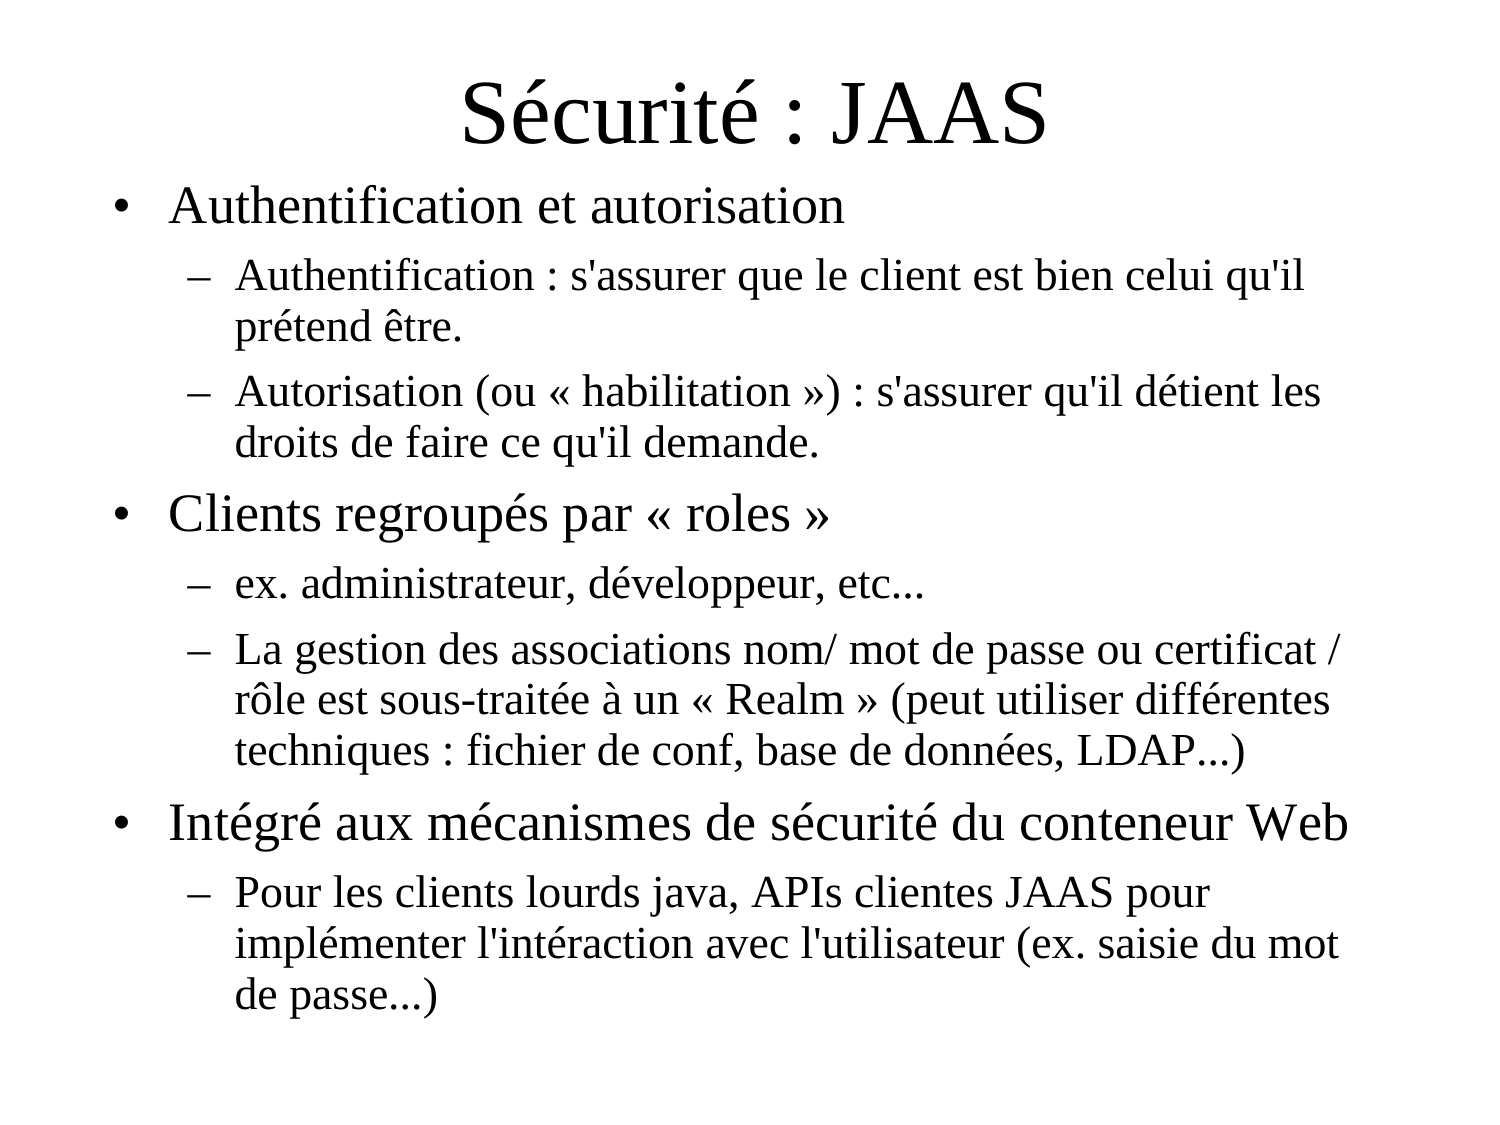

# Sécurité : JAAS
Authentification et autorisation
Authentification : s'assurer que le client est bien celui qu'il prétend être.
Autorisation (ou « habilitation ») : s'assurer qu'il détient les droits de faire ce qu'il demande.
Clients regroupés par « roles »
ex. administrateur, développeur, etc...
La gestion des associations nom/ mot de passe ou certificat / rôle est sous-traitée à un « Realm » (peut utiliser différentes techniques : fichier de conf, base de données, LDAP...)
Intégré aux mécanismes de sécurité du conteneur Web
Pour les clients lourds java, APIs clientes JAAS pour implémenter l'intéraction avec l'utilisateur (ex. saisie du mot de passe...)